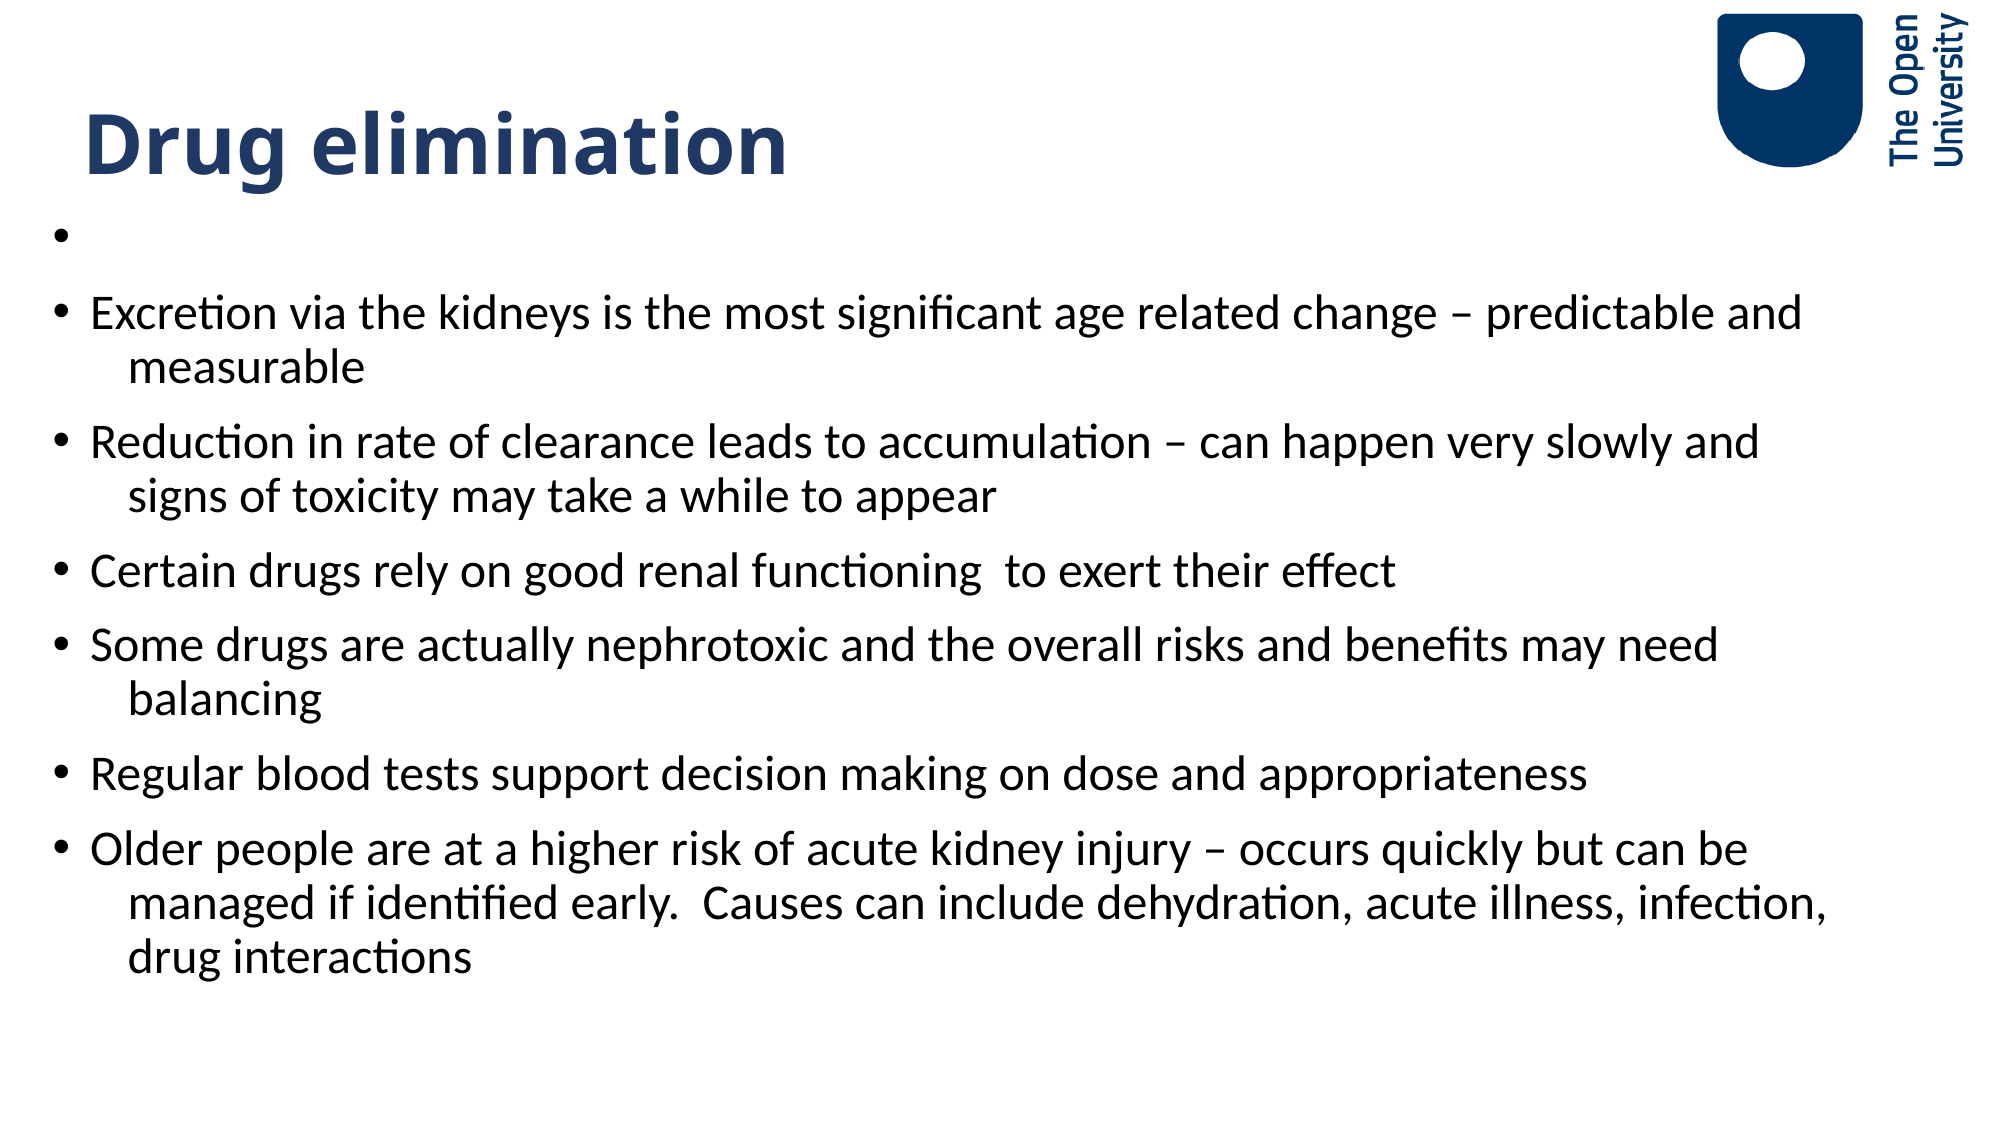

# Drug elimination
Excretion via the kidneys is the most significant age related change – predictable and measurable
Reduction in rate of clearance leads to accumulation – can happen very slowly and signs of toxicity may take a while to appear
Certain drugs rely on good renal functioning to exert their effect
Some drugs are actually nephrotoxic and the overall risks and benefits may need balancing
Regular blood tests support decision making on dose and appropriateness
Older people are at a higher risk of acute kidney injury – occurs quickly but can be managed if identified early. Causes can include dehydration, acute illness, infection, drug interactions